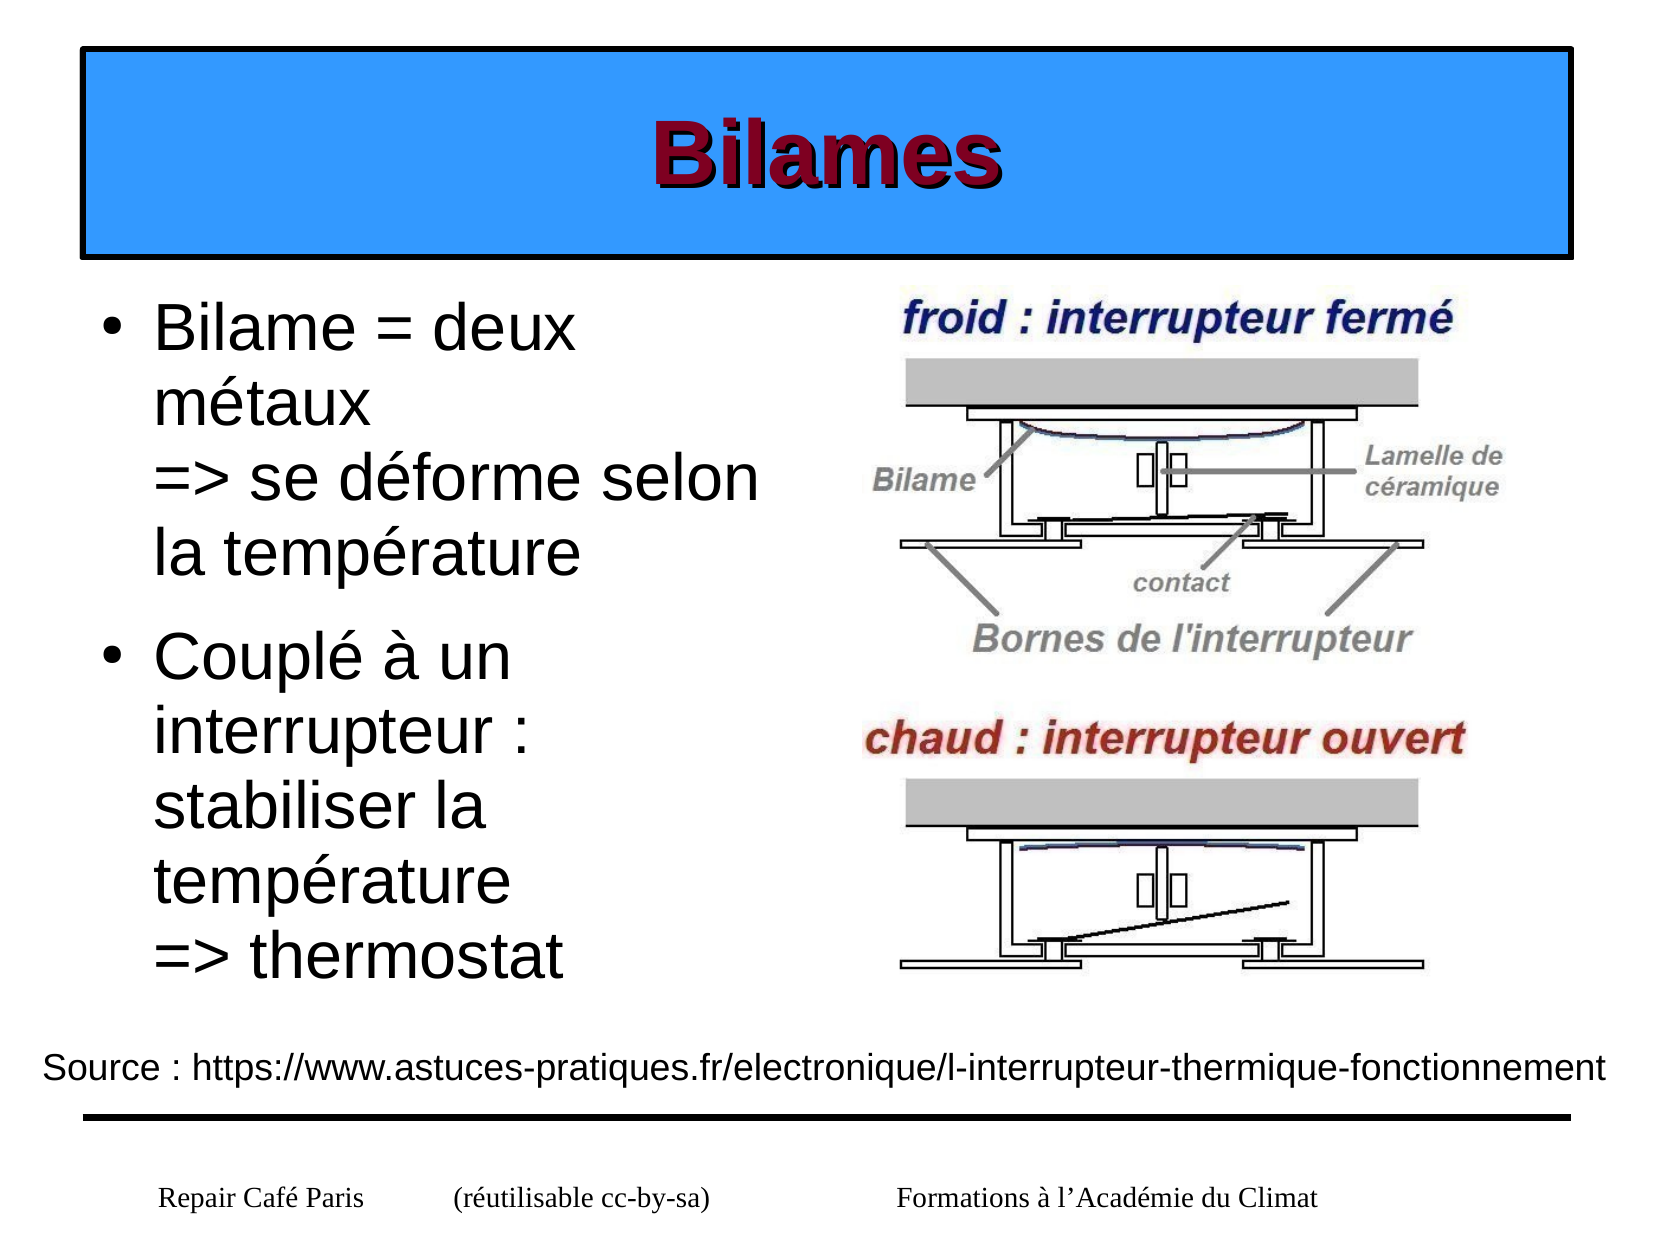

# Bilames
Bilame = deux métaux
=> se déforme selon la température
Couplé à un interrupteur : stabiliser la température
=> thermostat
Source : https://www.astuces-pratiques.fr/electronique/l-interrupteur-thermique-fonctionnement